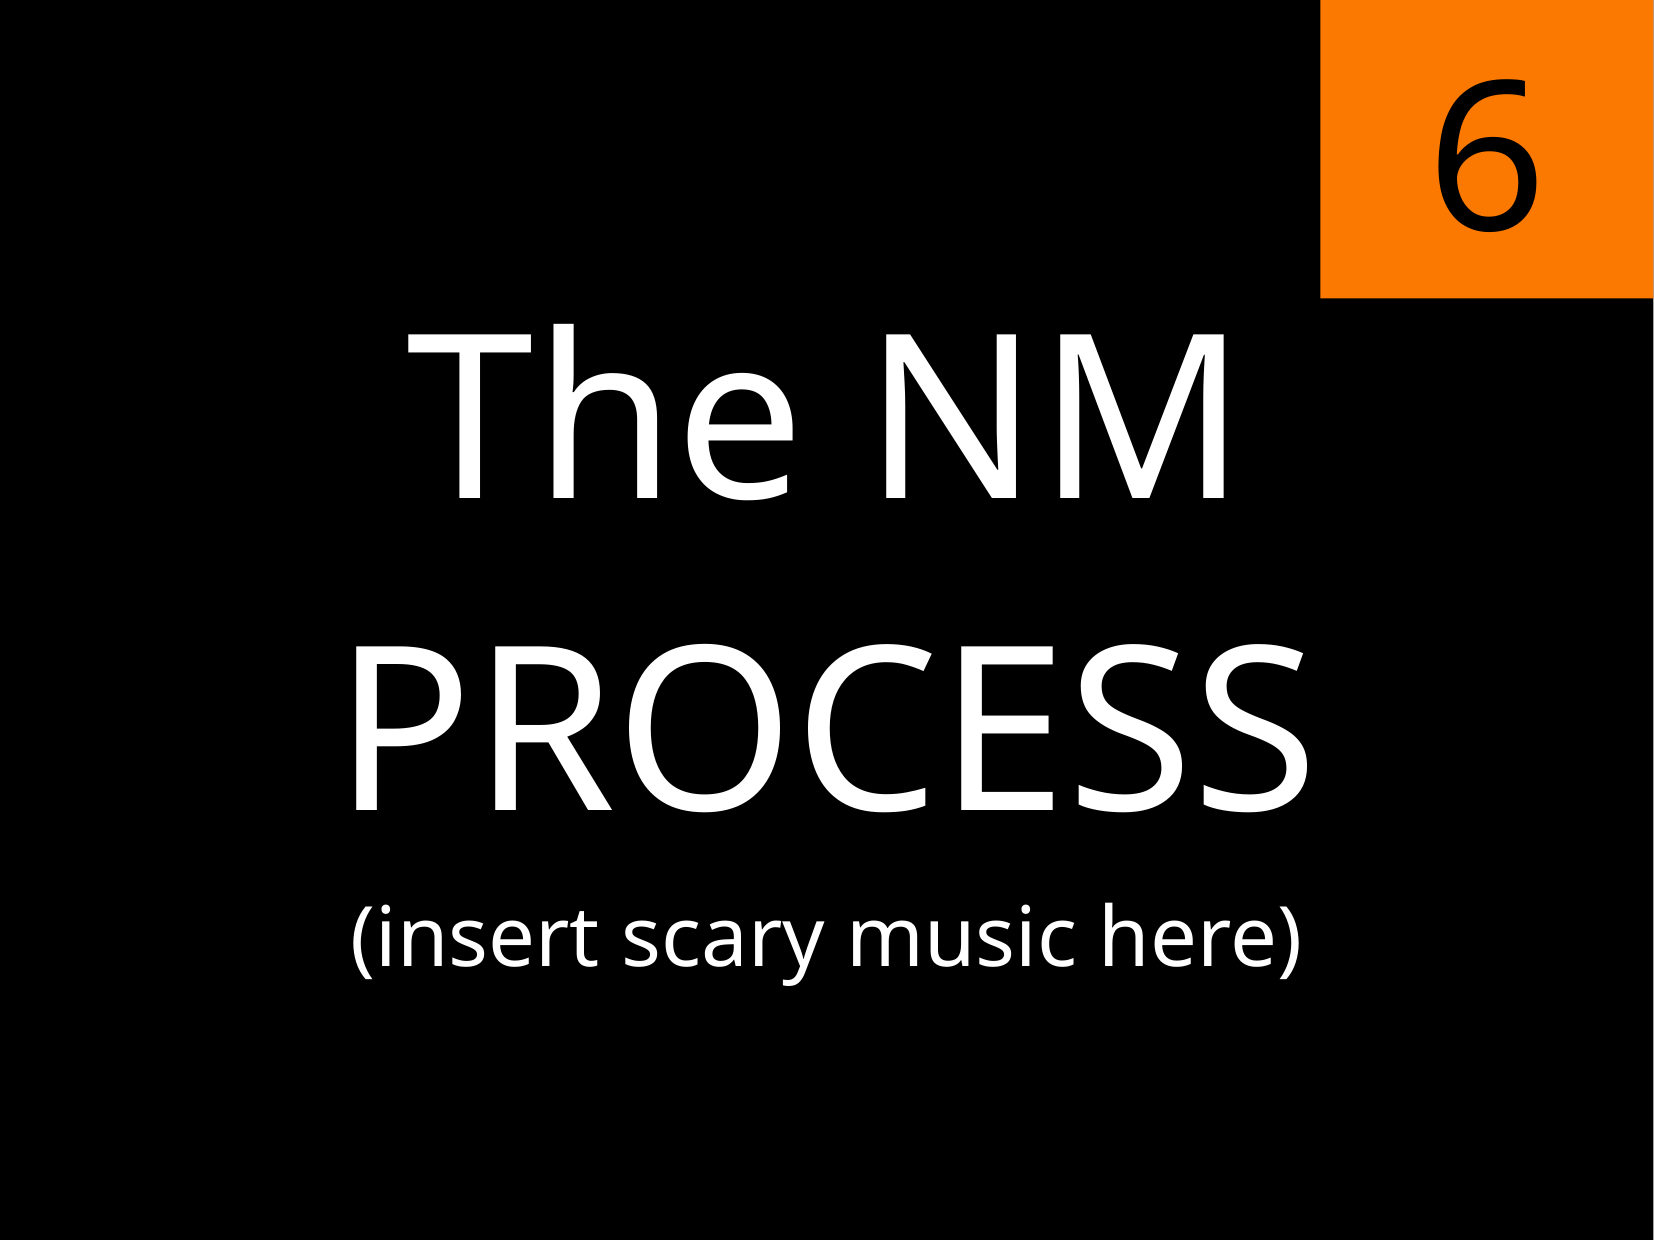

The NM PROCESS
(insert scary music here)
6